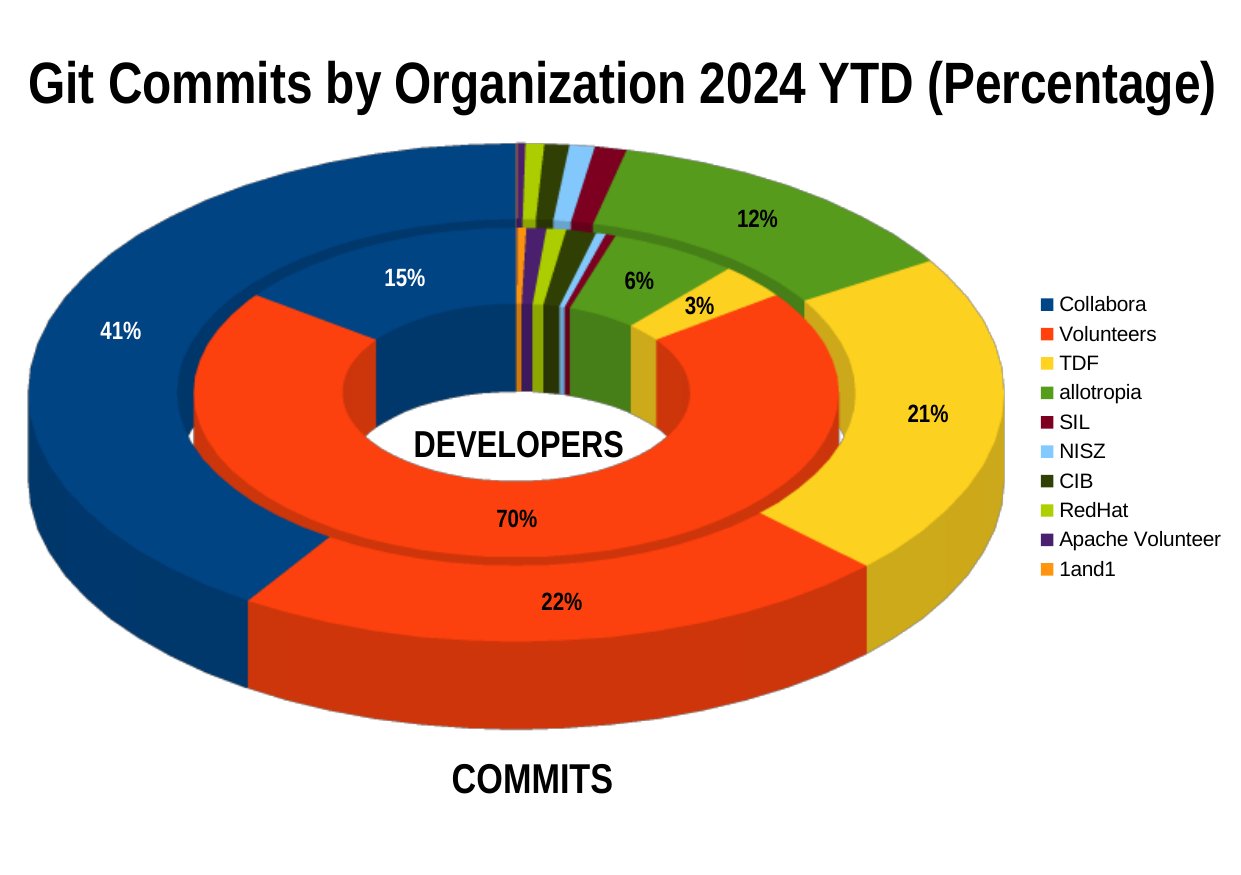

Git Commits by Organization 2024 YTD (Percentage)
DEVELOPERS
COMMITS